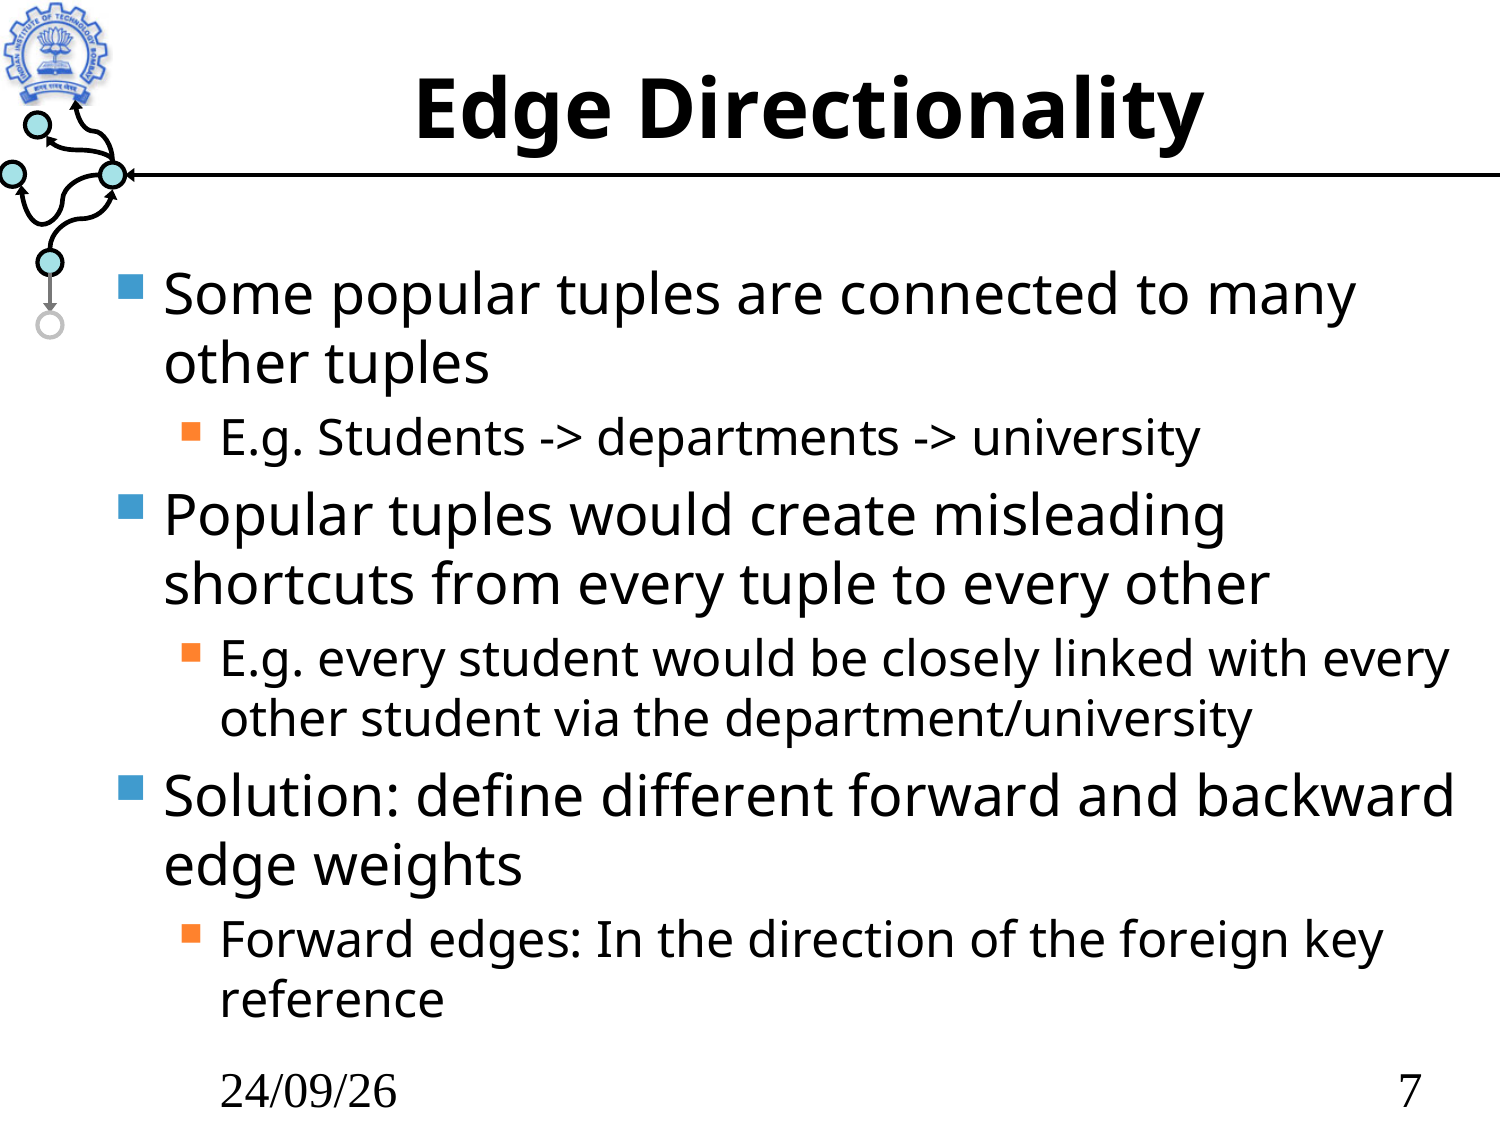

# Edge Directionality
Some popular tuples are connected to many other tuples
E.g. Students -> departments -> university
Popular tuples would create misleading shortcuts from every tuple to every other
E.g. every student would be closely linked with every other student via the department/university
Solution: define different forward and backward edge weights
Forward edges: In the direction of the foreign key reference
7